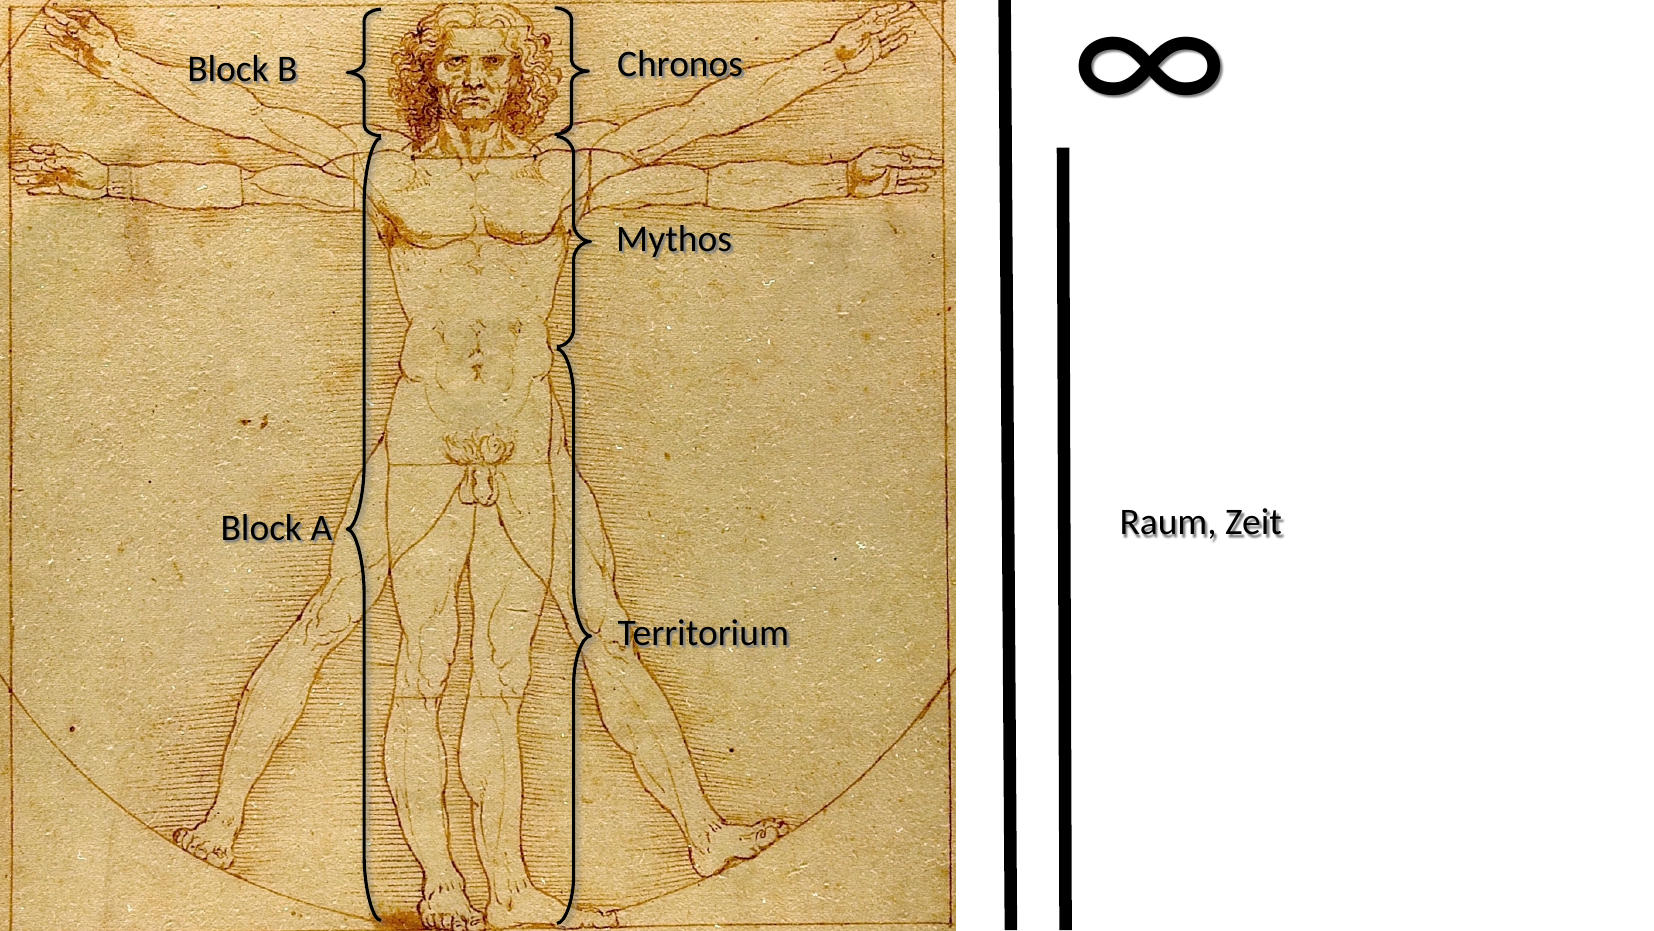

∞
Chronos
Block B
Mythos
Raum, Zeit
Block A
Territorium